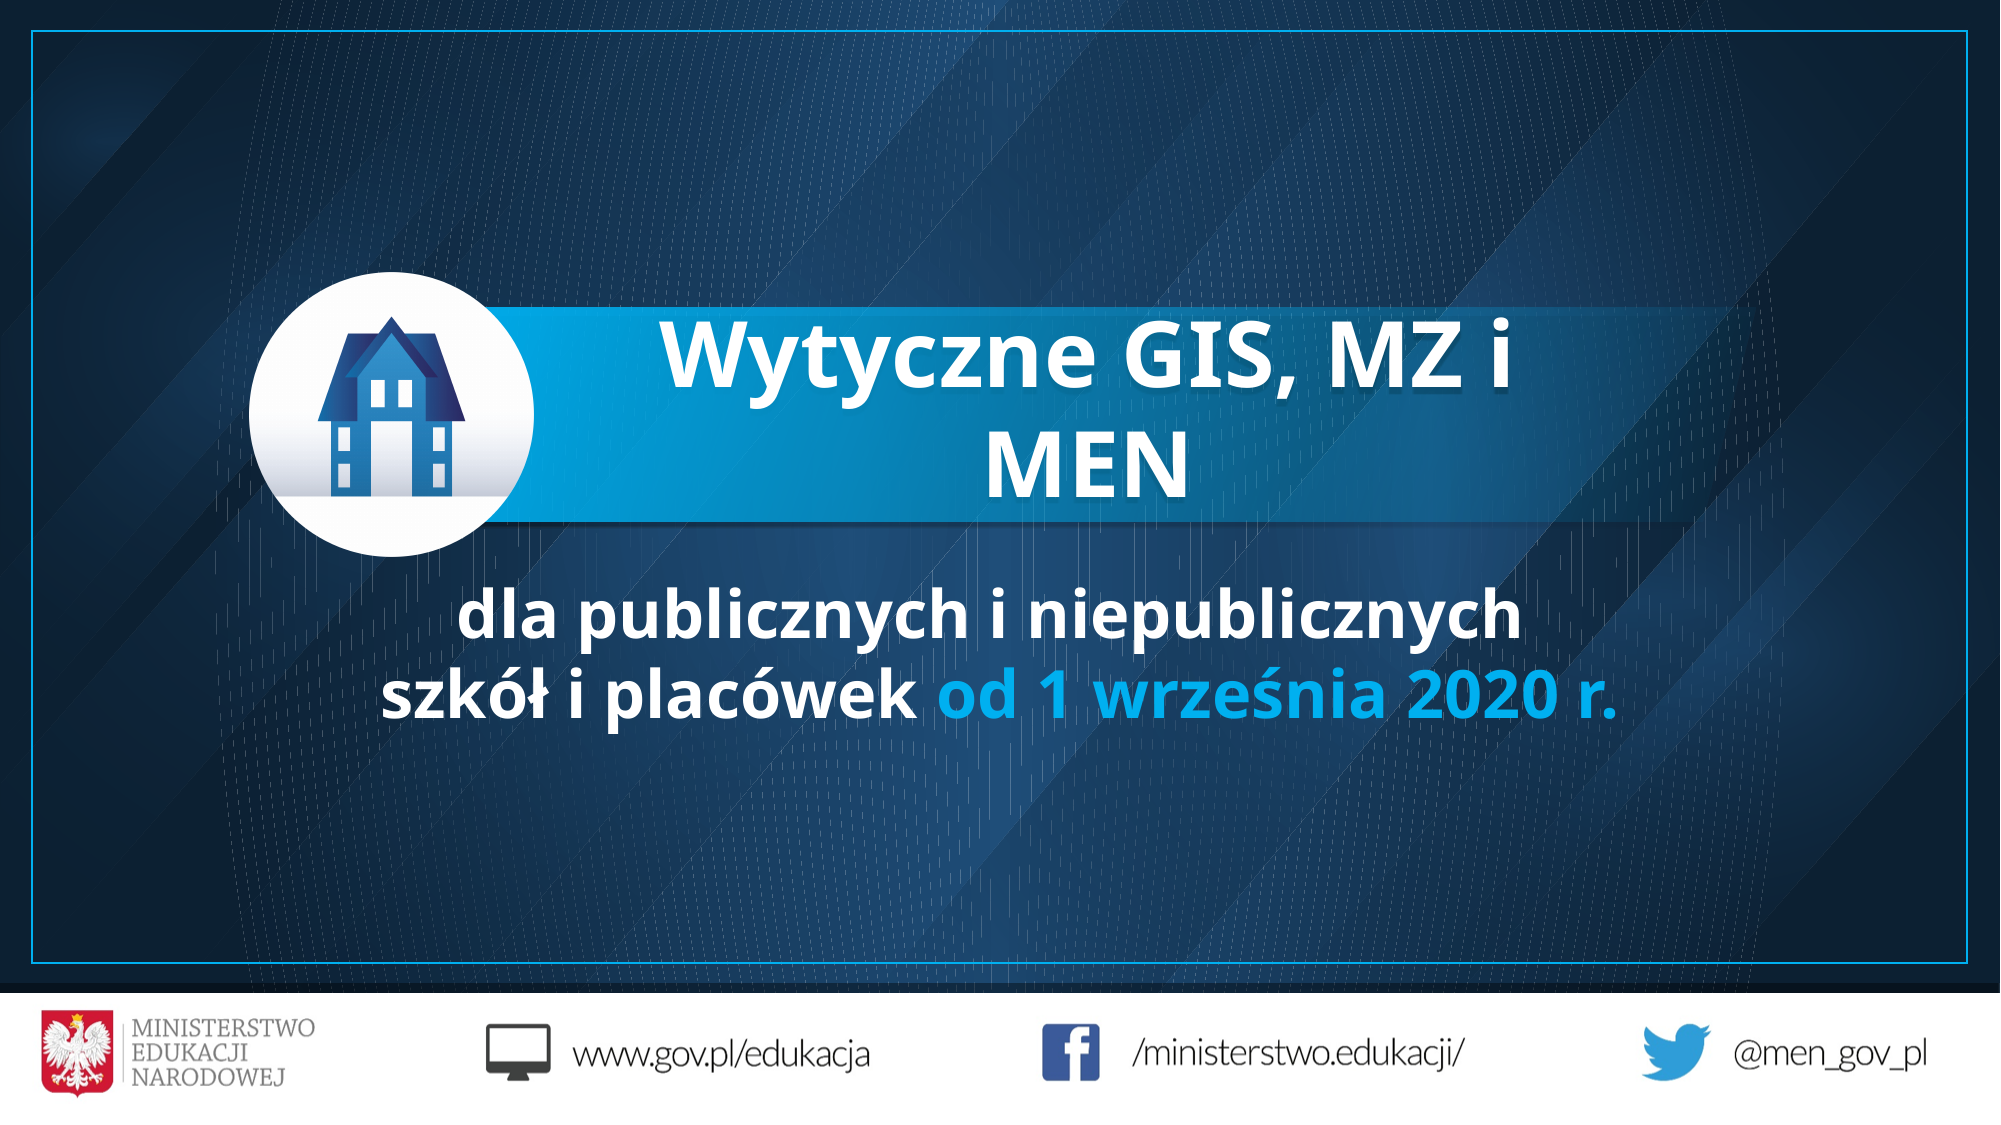

Wytyczne GIS, MZ i MEN
dla publicznych i niepublicznych
szkół i placówek od 1 września 2020 r.